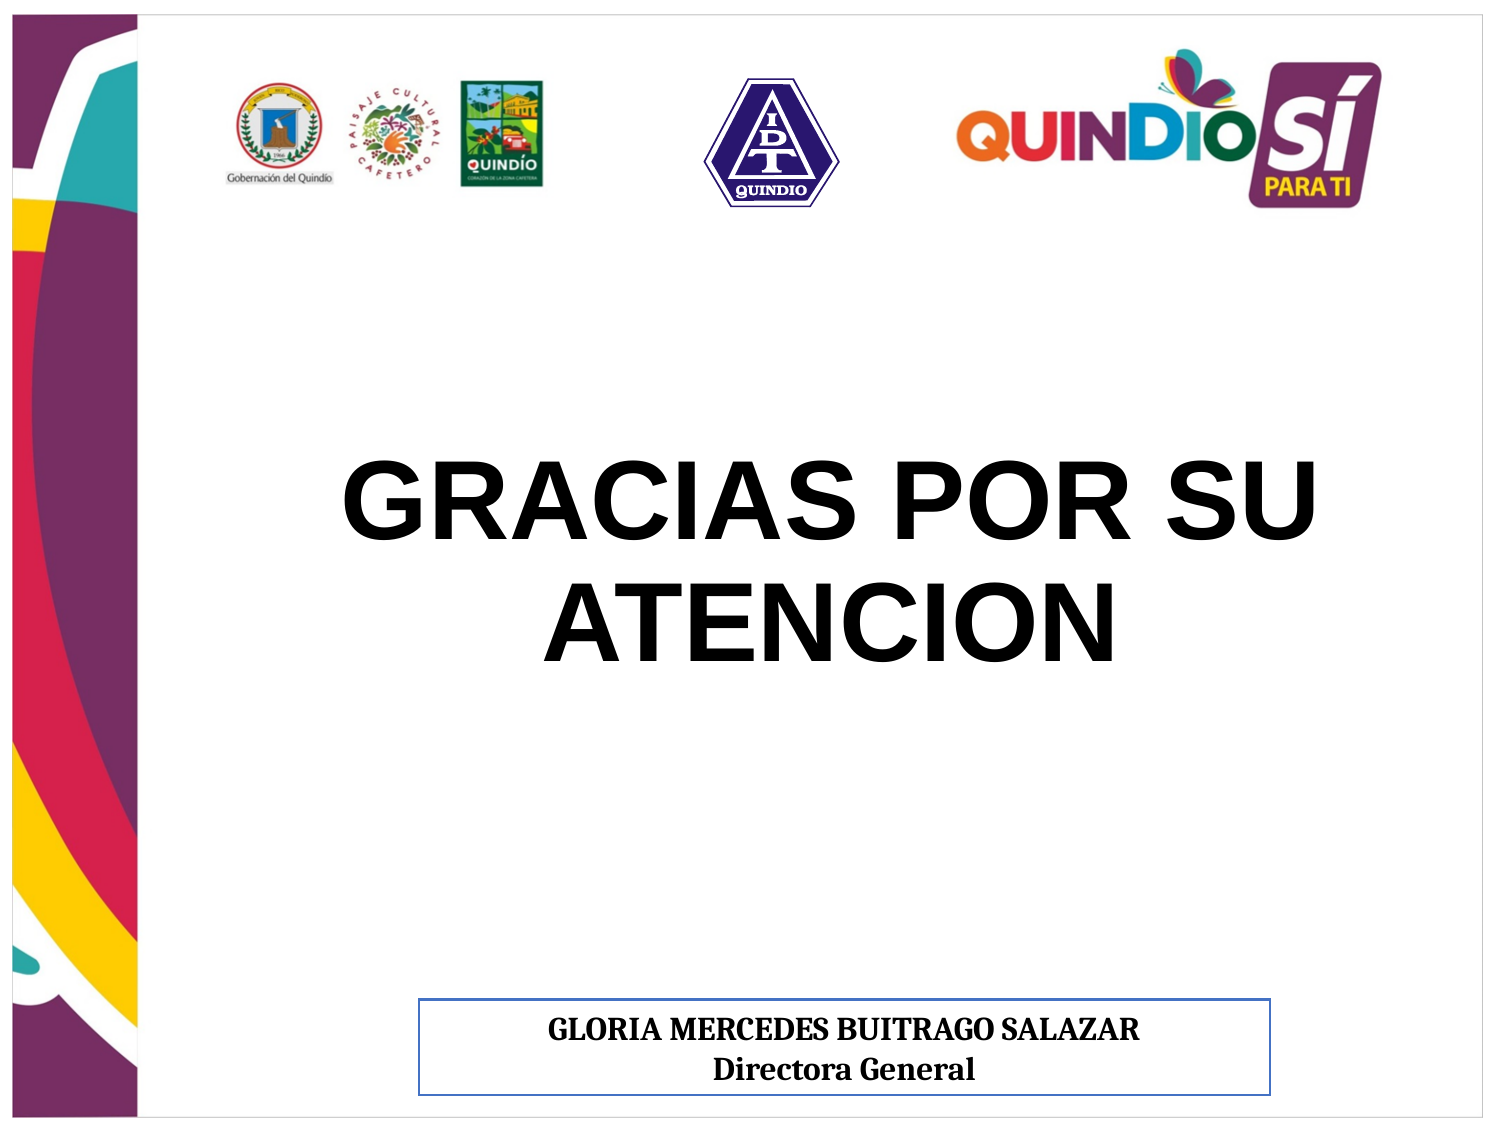

GLORIA MERCEDES BUITRAGO SALAZAR
Directora General
GRACIAS POR SU ATENCION